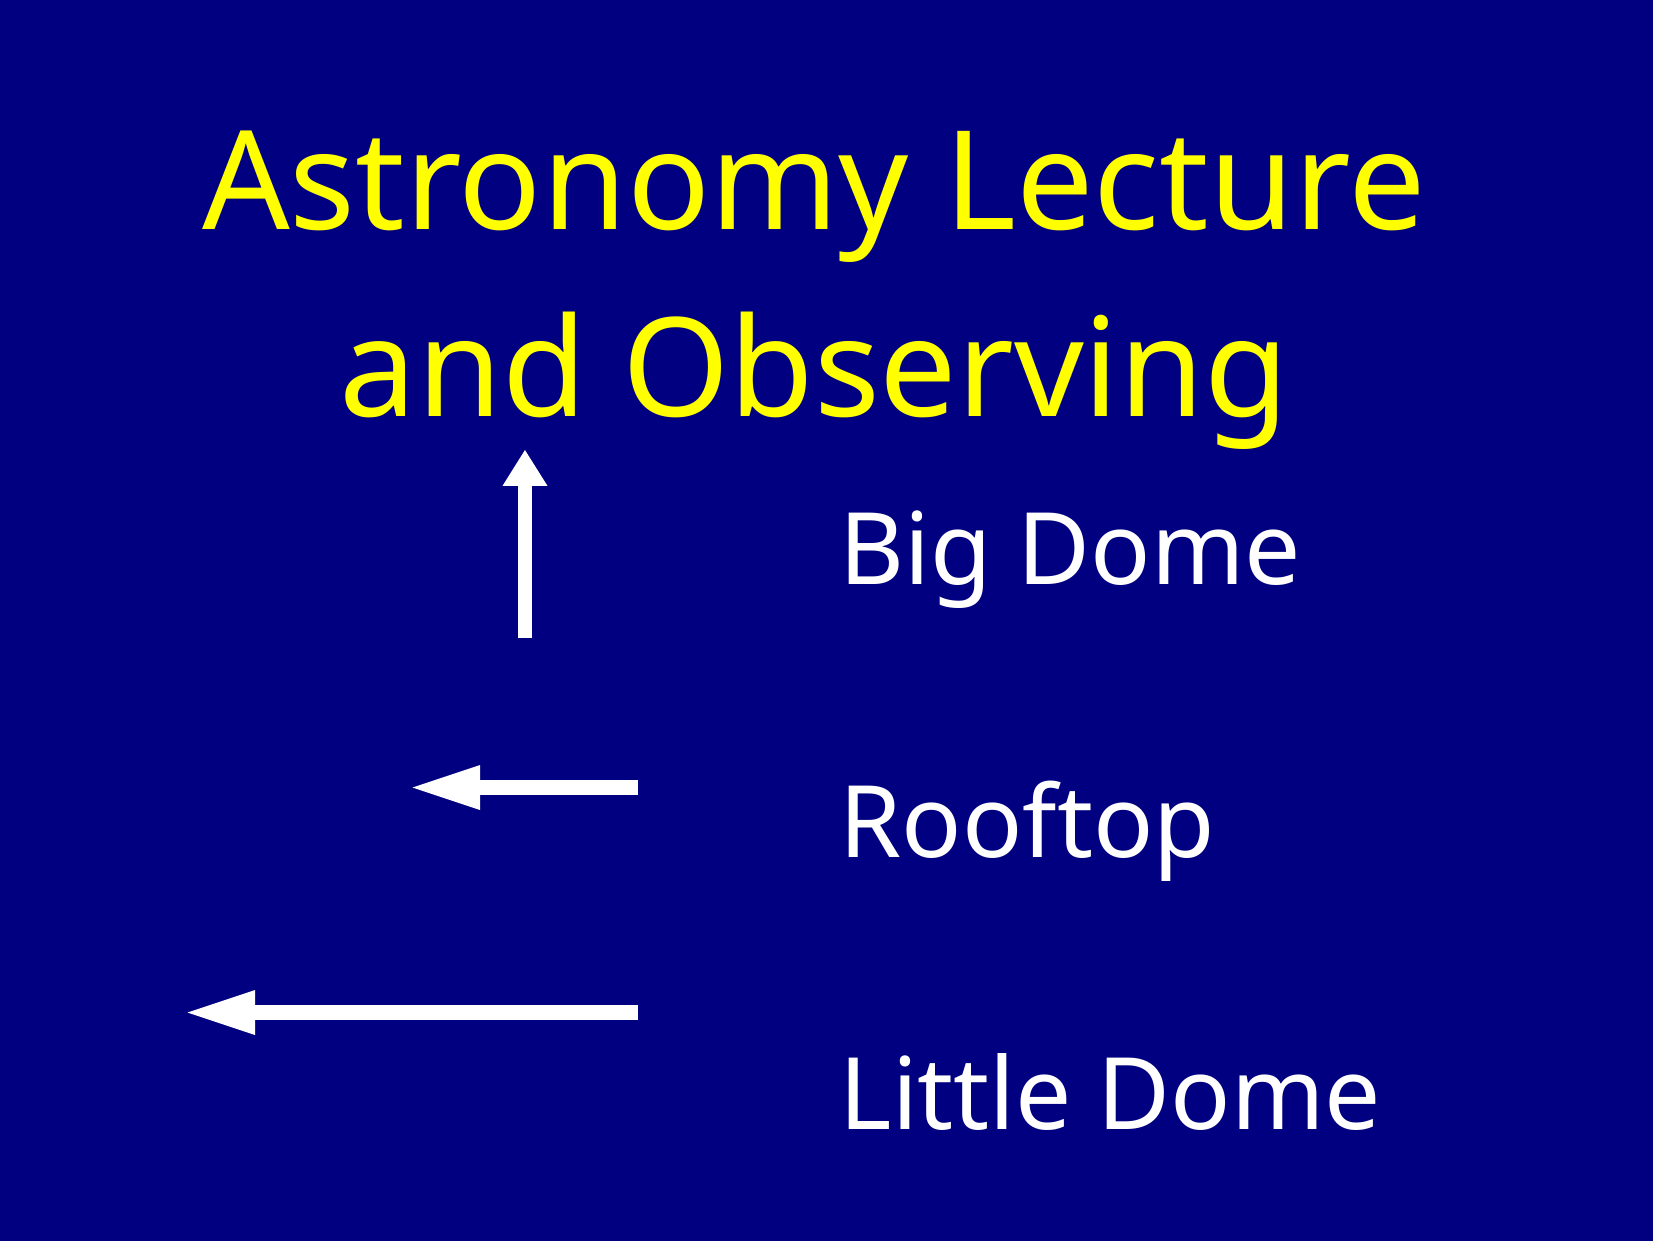

Astronomy Lecture and Observing
Big Dome
Rooftop
Little Dome